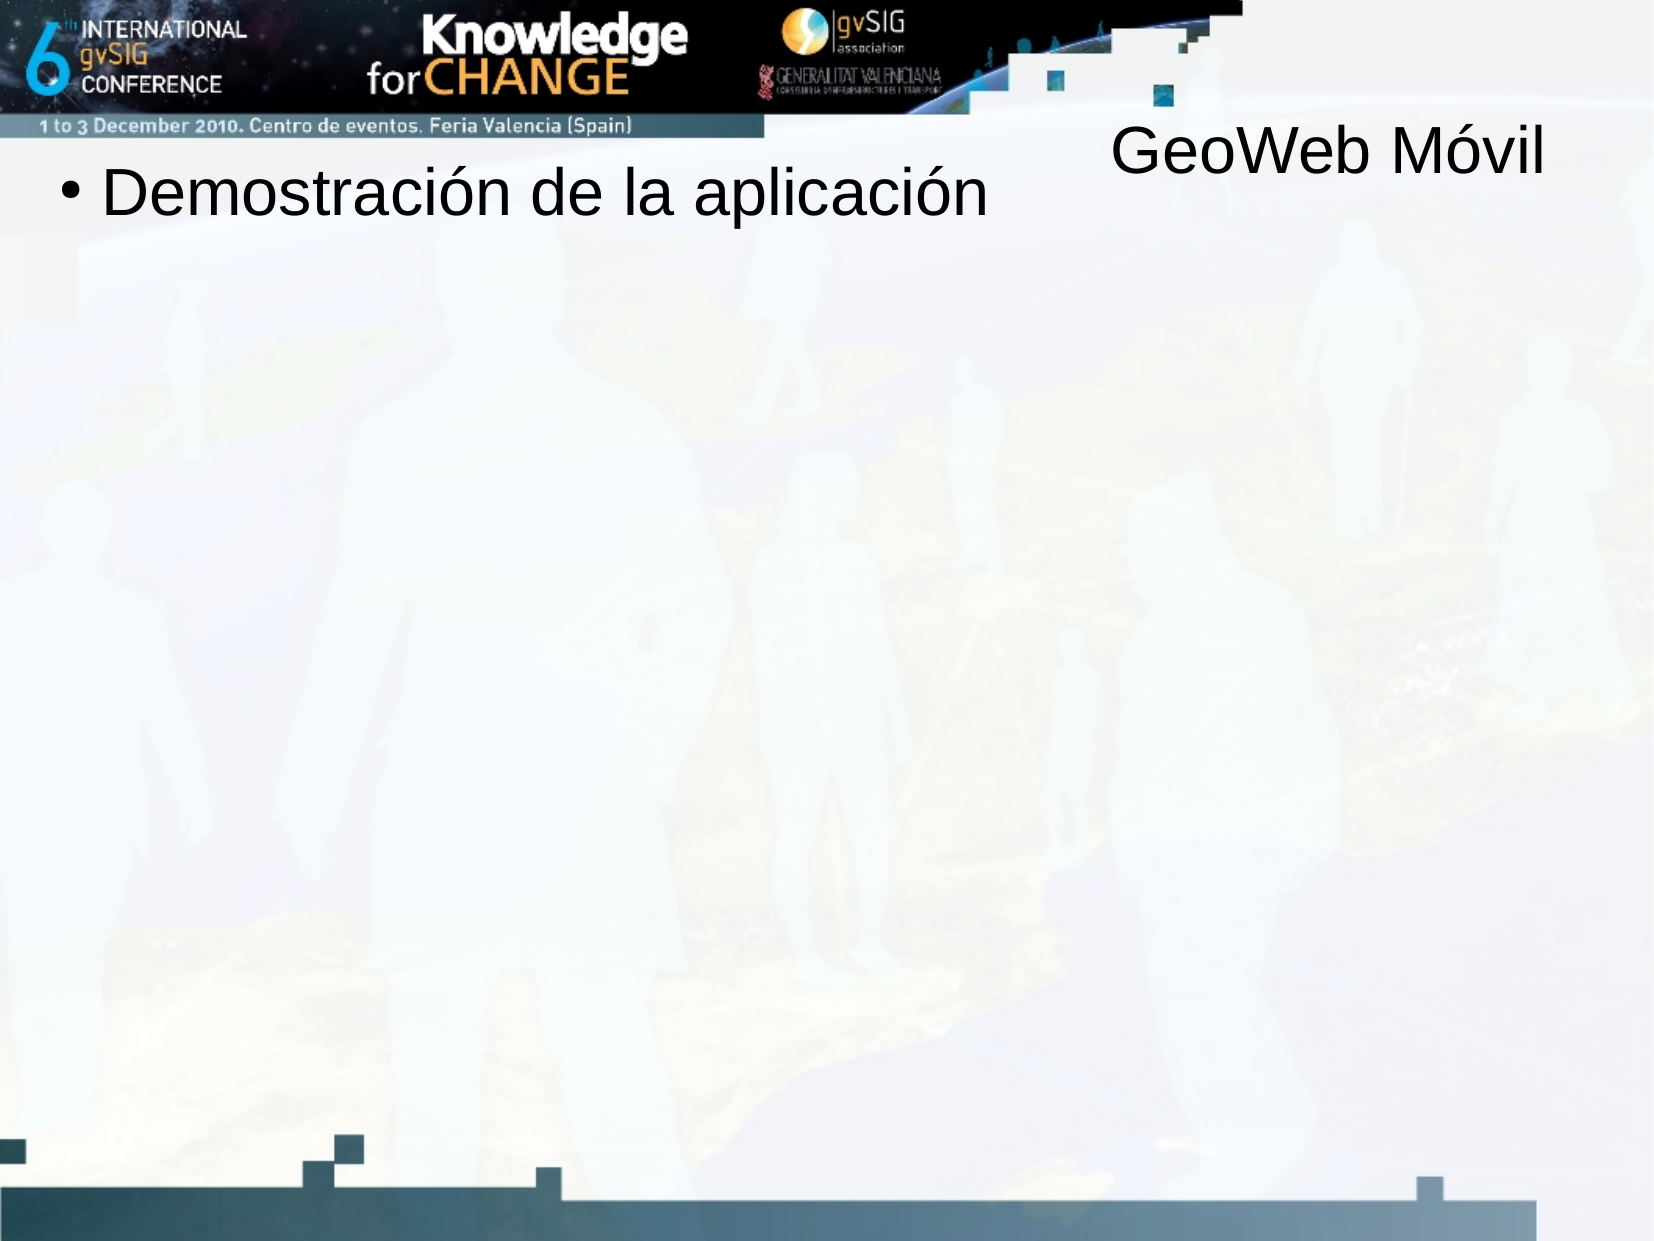

# GeoWeb Móvil
 Demostración de la aplicación